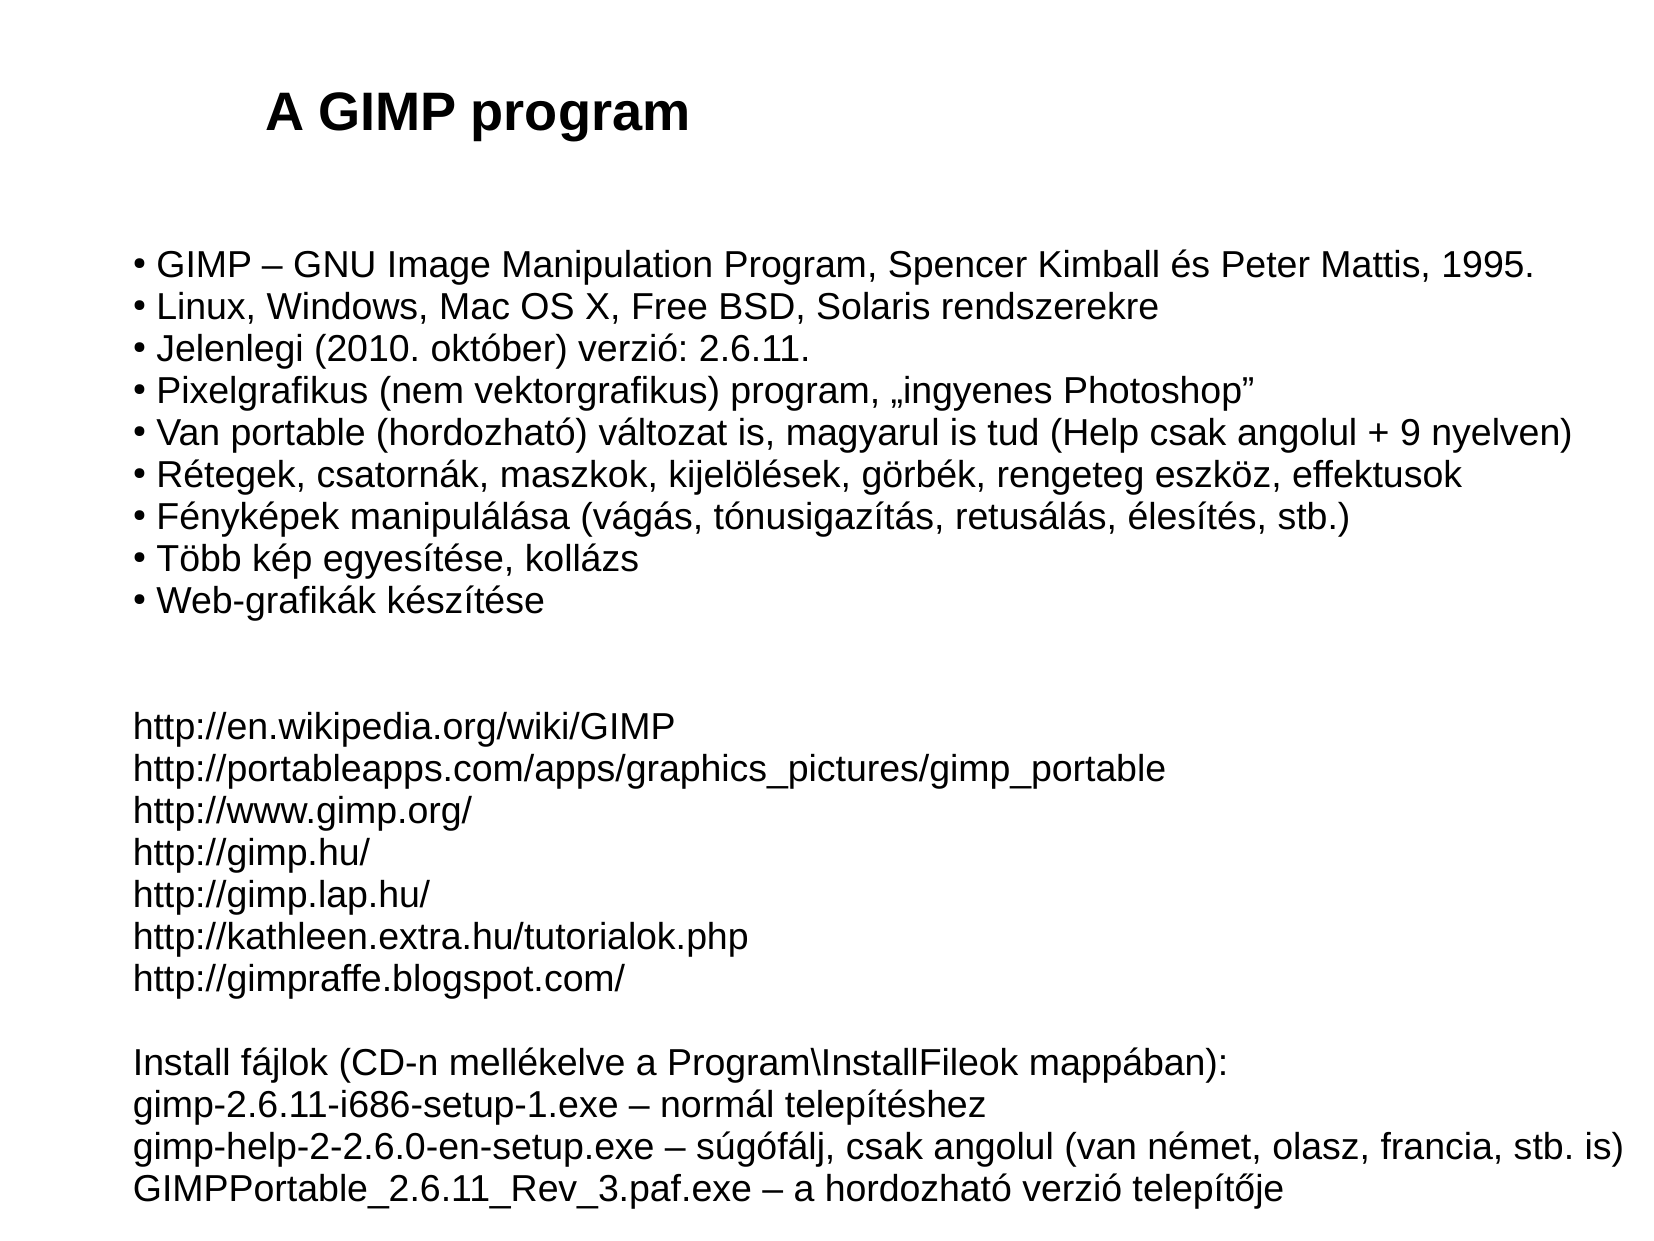

A GIMP program
 GIMP – GNU Image Manipulation Program, Spencer Kimball és Peter Mattis, 1995.
 Linux, Windows, Mac OS X, Free BSD, Solaris rendszerekre
 Jelenlegi (2010. október) verzió: 2.6.11.
 Pixelgrafikus (nem vektorgrafikus) program, „ingyenes Photoshop”
 Van portable (hordozható) változat is, magyarul is tud (Help csak angolul + 9 nyelven)
 Rétegek, csatornák, maszkok, kijelölések, görbék, rengeteg eszköz, effektusok
 Fényképek manipulálása (vágás, tónusigazítás, retusálás, élesítés, stb.)
 Több kép egyesítése, kollázs
 Web-grafikák készítése
http://en.wikipedia.org/wiki/GIMP
http://portableapps.com/apps/graphics_pictures/gimp_portable
http://www.gimp.org/
http://gimp.hu/
http://gimp.lap.hu/
http://kathleen.extra.hu/tutorialok.php
http://gimpraffe.blogspot.com/
Install fájlok (CD-n mellékelve a Program\InstallFileok mappában):
gimp-2.6.11-i686-setup-1.exe – normál telepítéshez
gimp-help-2-2.6.0-en-setup.exe – súgófálj, csak angolul (van német, olasz, francia, stb. is)
GIMPPortable_2.6.11_Rev_3.paf.exe – a hordozható verzió telepítője